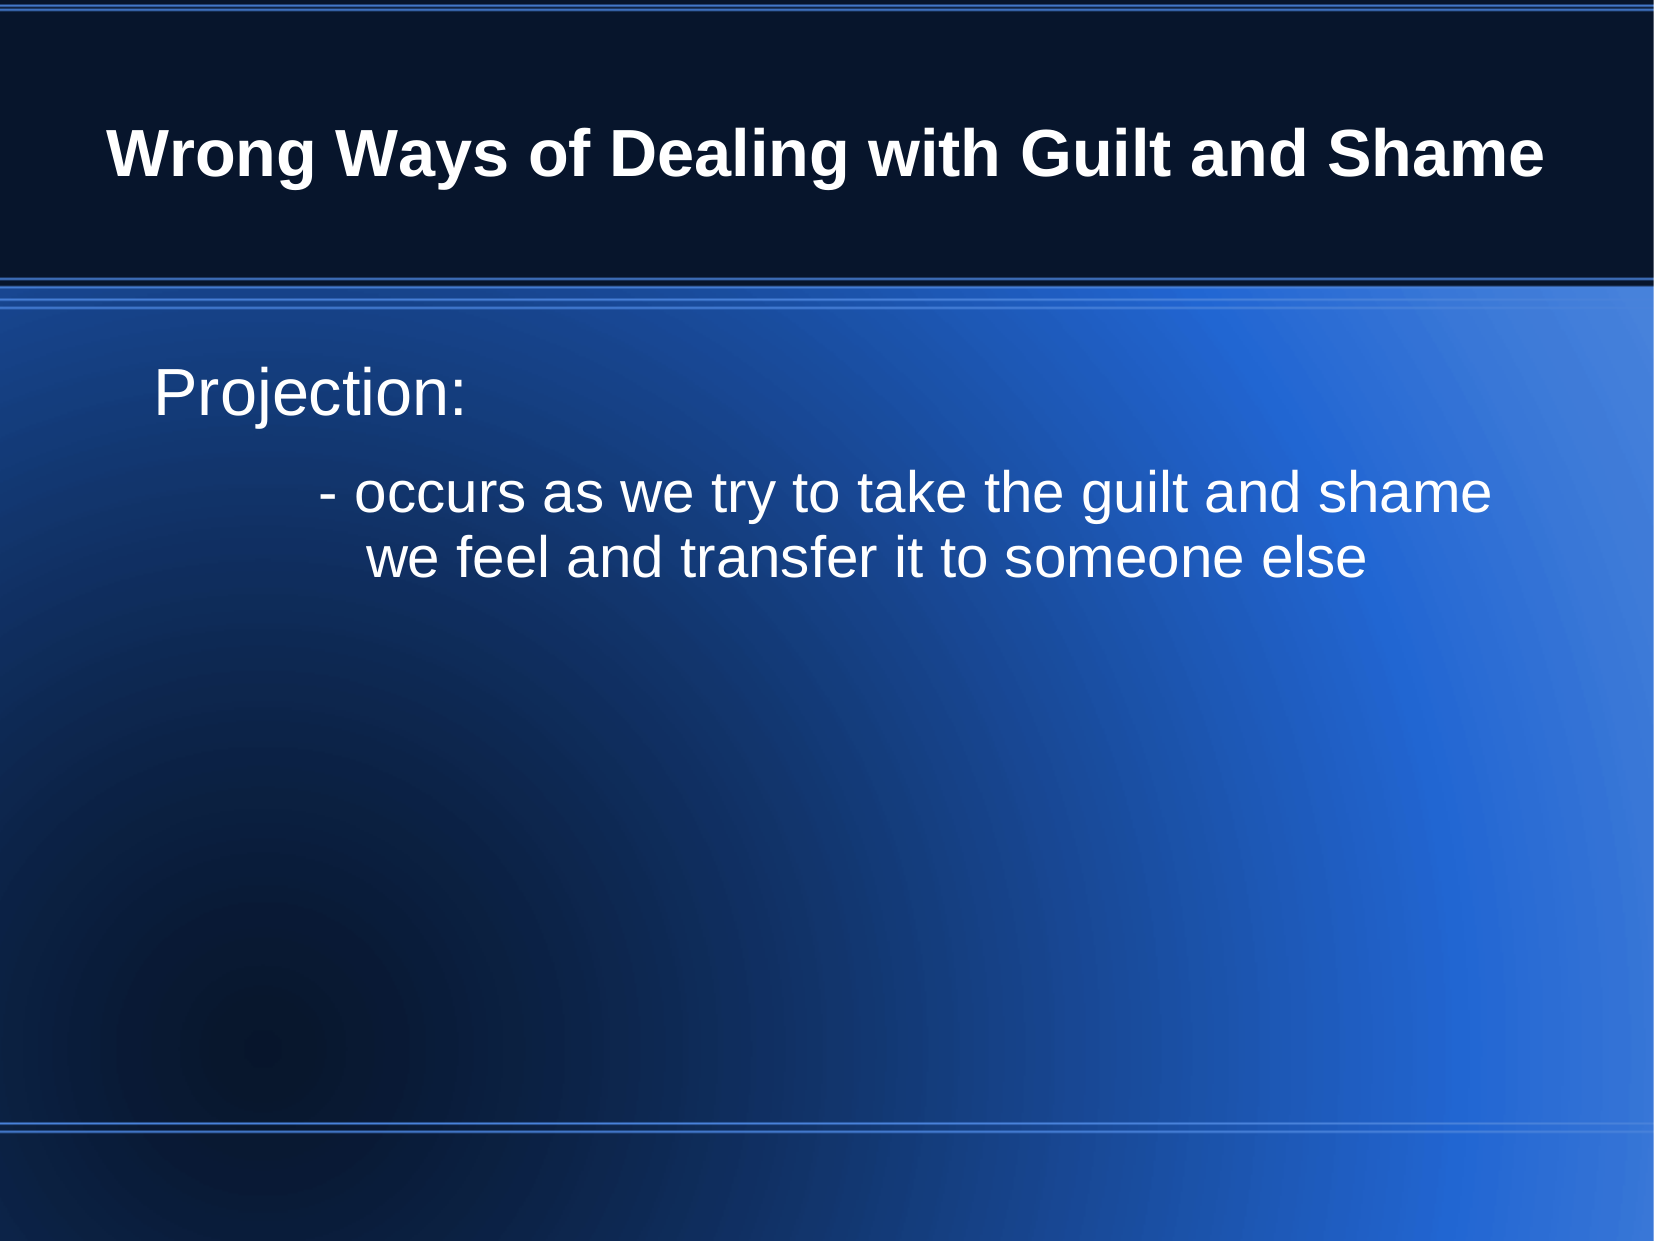

# Wrong Ways of Dealing with Guilt and Shame
Projection:
- occurs as we try to take the guilt and shame we feel and transfer it to someone else